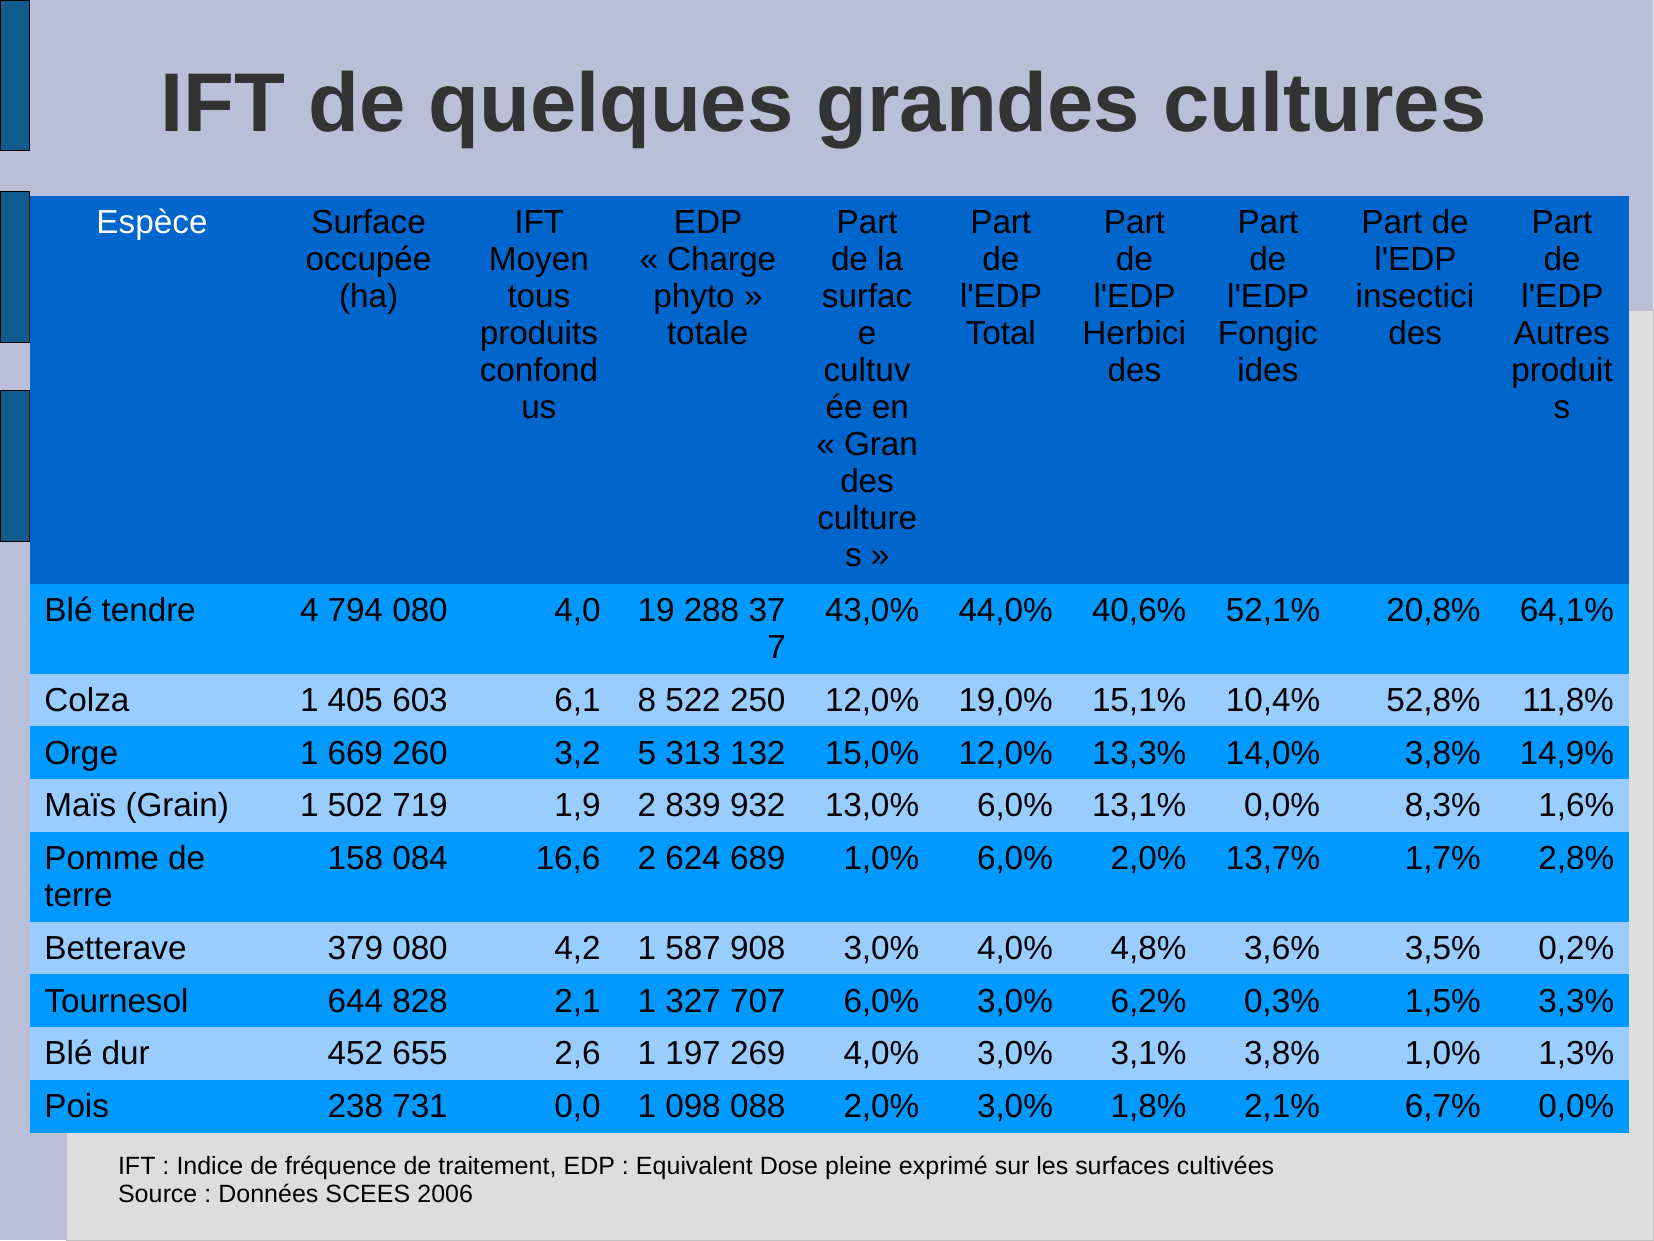

# IFT de quelques grandes cultures
| Espèce | Surface occupée (ha) | IFT Moyen tous produits confondus | EDP « Charge phyto » totale | Part de la surface cultuvée en « Grandes cultures » | Part de l'EDP Total | Part de l'EDP Herbicides | Part de l'EDP Fongicides | Part de l'EDP insecticides | Part de l'EDP Autres produits |
| --- | --- | --- | --- | --- | --- | --- | --- | --- | --- |
| Blé tendre | 4 794 080 | 4,0 | 19 288 377 | 43,0% | 44,0% | 40,6% | 52,1% | 20,8% | 64,1% |
| Colza | 1 405 603 | 6,1 | 8 522 250 | 12,0% | 19,0% | 15,1% | 10,4% | 52,8% | 11,8% |
| Orge | 1 669 260 | 3,2 | 5 313 132 | 15,0% | 12,0% | 13,3% | 14,0% | 3,8% | 14,9% |
| Maïs (Grain) | 1 502 719 | 1,9 | 2 839 932 | 13,0% | 6,0% | 13,1% | 0,0% | 8,3% | 1,6% |
| Pomme de terre | 158 084 | 16,6 | 2 624 689 | 1,0% | 6,0% | 2,0% | 13,7% | 1,7% | 2,8% |
| Betterave | 379 080 | 4,2 | 1 587 908 | 3,0% | 4,0% | 4,8% | 3,6% | 3,5% | 0,2% |
| Tournesol | 644 828 | 2,1 | 1 327 707 | 6,0% | 3,0% | 6,2% | 0,3% | 1,5% | 3,3% |
| Blé dur | 452 655 | 2,6 | 1 197 269 | 4,0% | 3,0% | 3,1% | 3,8% | 1,0% | 1,3% |
| Pois | 238 731 | 0,0 | 1 098 088 | 2,0% | 3,0% | 1,8% | 2,1% | 6,7% | 0,0% |
IFT : Indice de fréquence de traitement, EDP : Equivalent Dose pleine exprimé sur les surfaces cultivées
Source : Données SCEES 2006